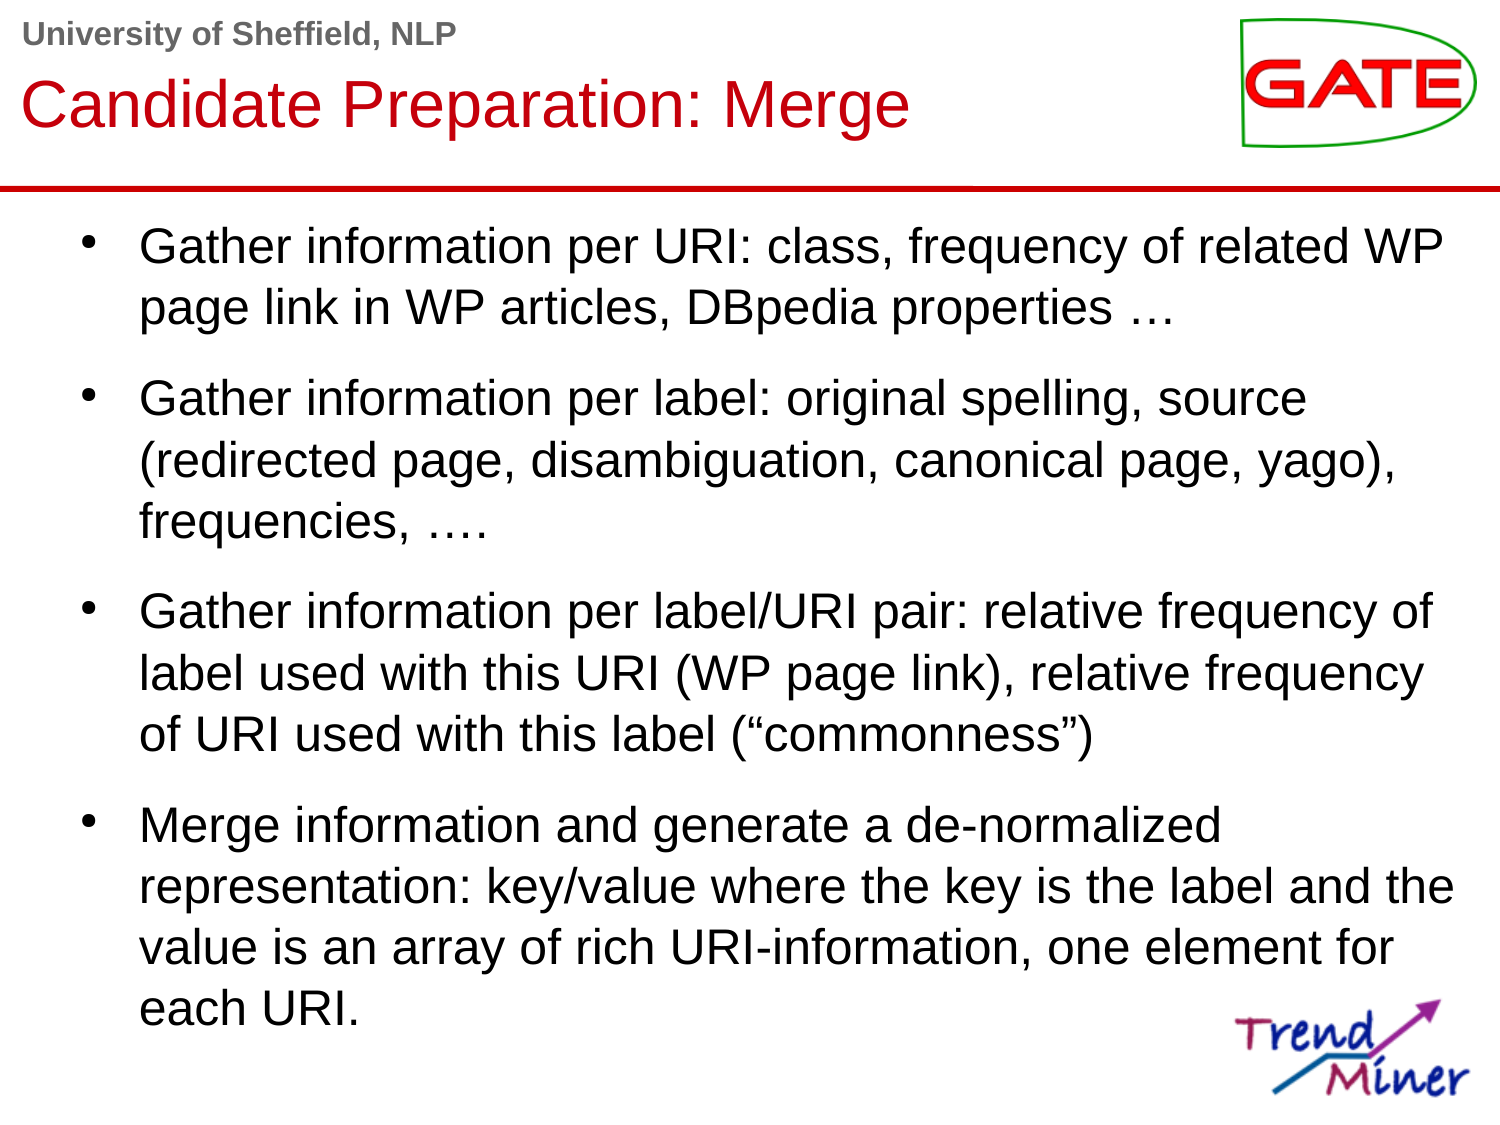

# Candidate Preparation: Merge
Gather information per URI: class, frequency of related WP page link in WP articles, DBpedia properties …
Gather information per label: original spelling, source (redirected page, disambiguation, canonical page, yago), frequencies, ….
Gather information per label/URI pair: relative frequency of label used with this URI (WP page link), relative frequency of URI used with this label (“commonness”)
Merge information and generate a de-normalized representation: key/value where the key is the label and the value is an array of rich URI-information, one element for each URI.